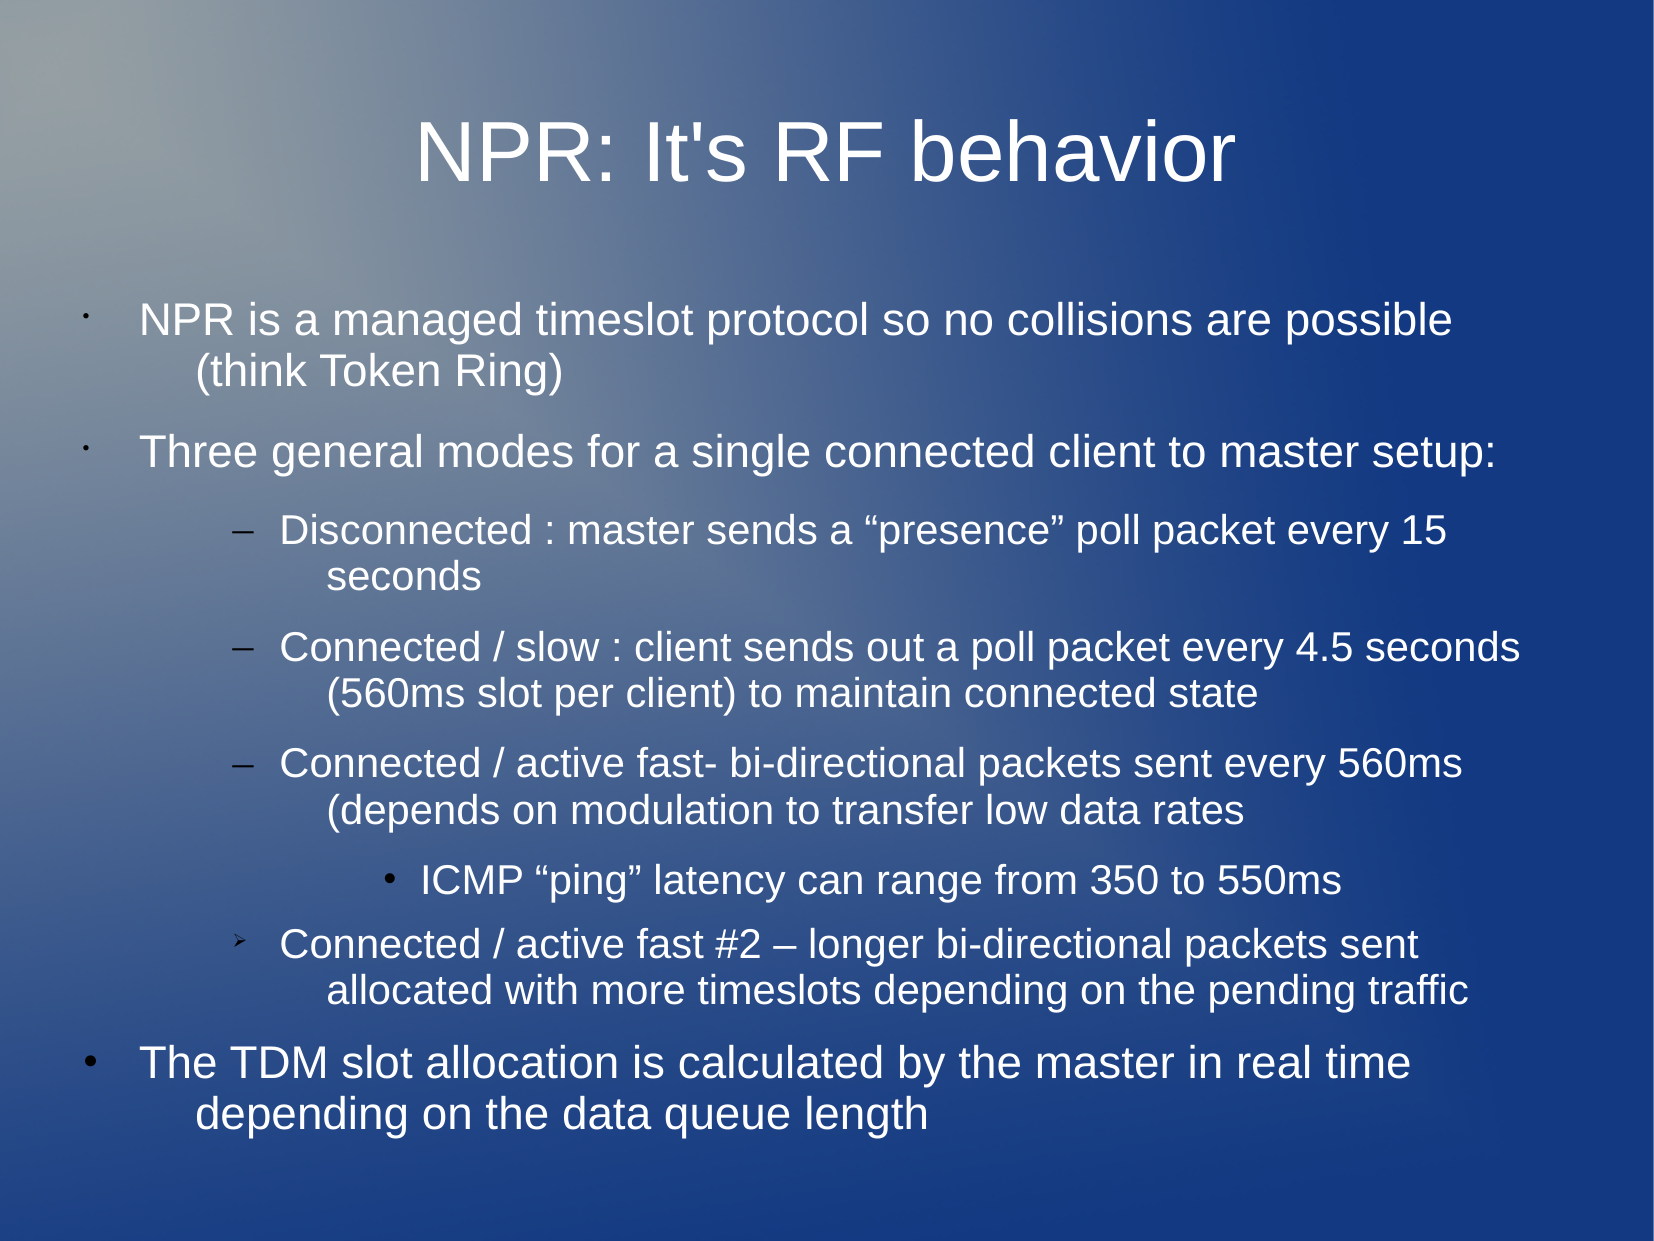

# NPR: It's RF behavior
NPR is a managed timeslot protocol so no collisions are possible (think Token Ring)
Three general modes for a single connected client to master setup:
Disconnected : master sends a “presence” poll packet every 15 seconds
Connected / slow : client sends out a poll packet every 4.5 seconds (560ms slot per client) to maintain connected state
Connected / active fast- bi-directional packets sent every 560ms (depends on modulation to transfer low data rates
ICMP “ping” latency can range from 350 to 550ms
Connected / active fast #2 – longer bi-directional packets sent allocated with more timeslots depending on the pending traffic
The TDM slot allocation is calculated by the master in real time depending on the data queue length